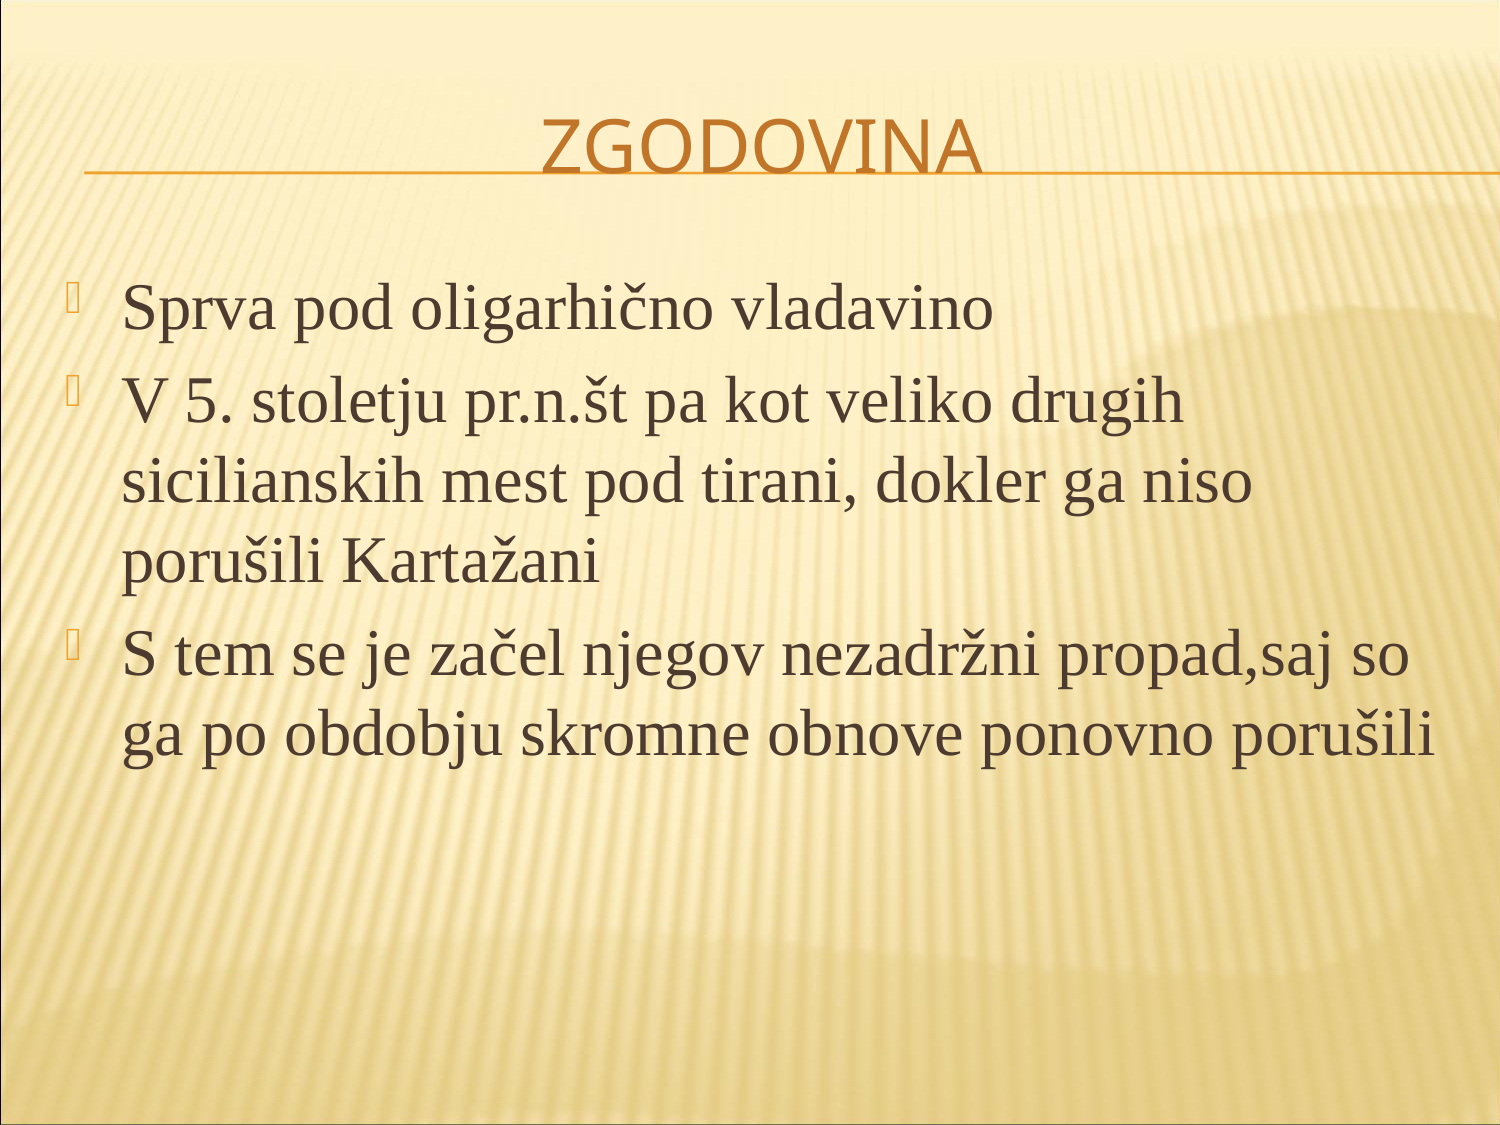

# ZGODOVINA
Sprva pod oligarhično vladavino
V 5. stoletju pr.n.št pa kot veliko drugih sicilianskih mest pod tirani, dokler ga niso porušili Kartažani
S tem se je začel njegov nezadržni propad,saj so ga po obdobju skromne obnove ponovno porušili